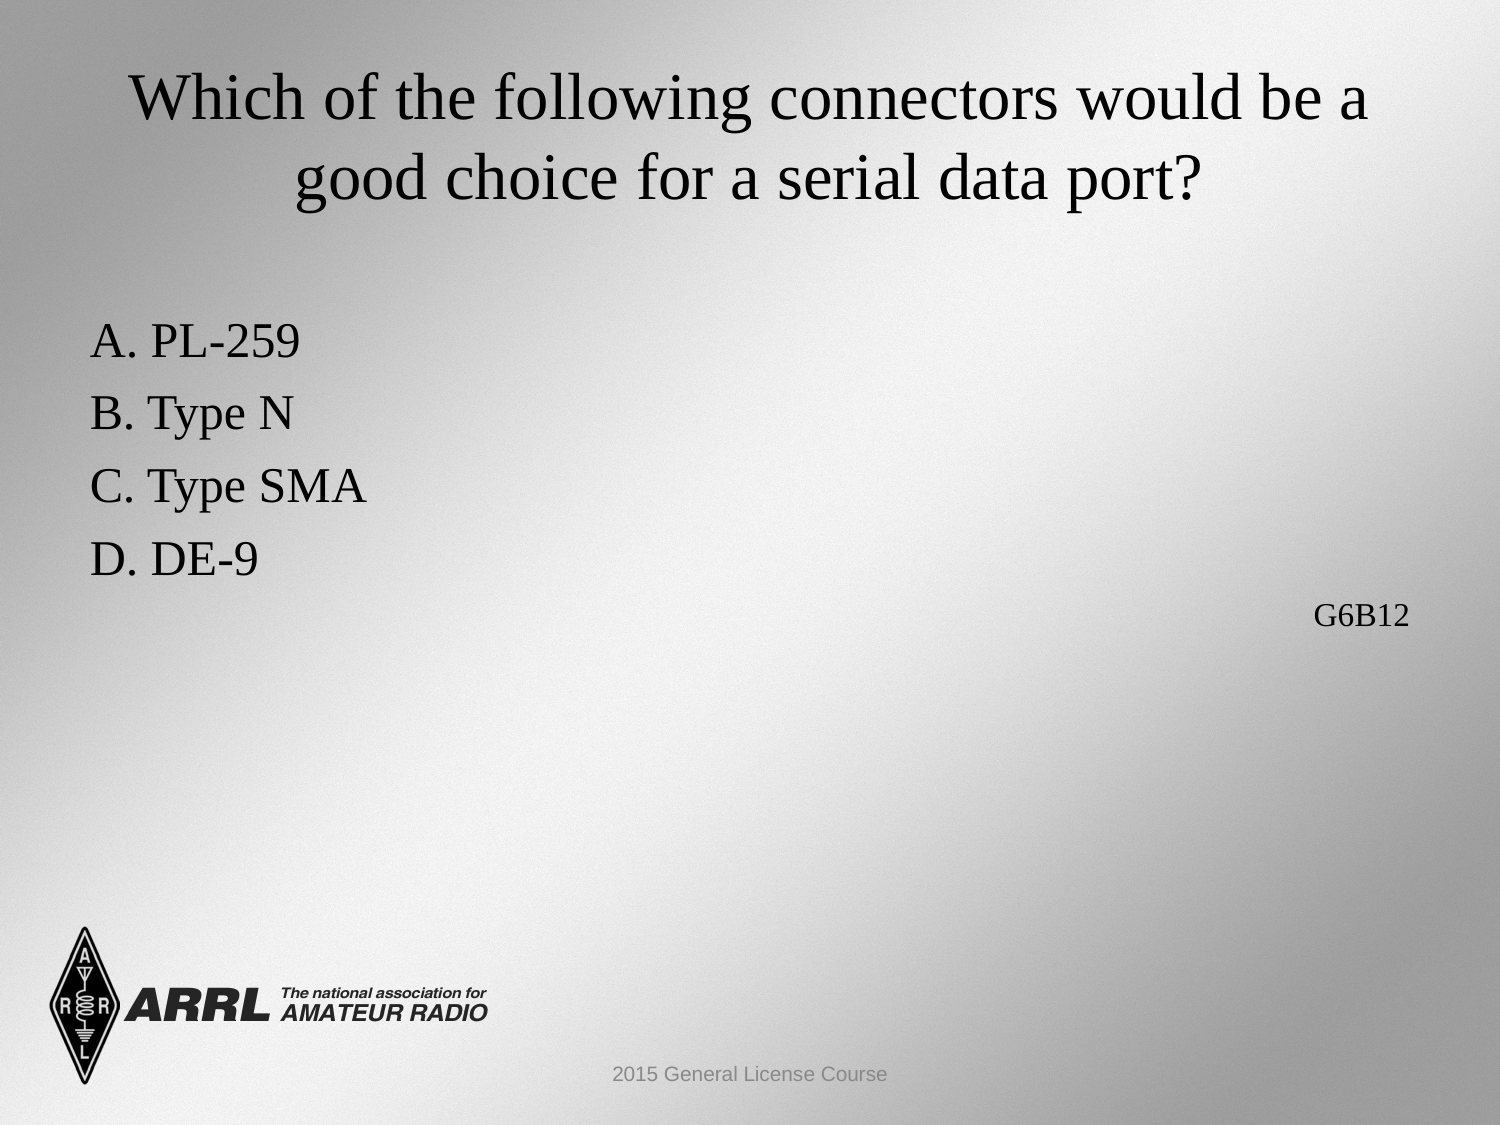

# Which of the following connectors would be a good choice for a serial data port?
A. PL-259
B. Type N
C. Type SMA
D. DE-9
 G6B12
2015 General License Course